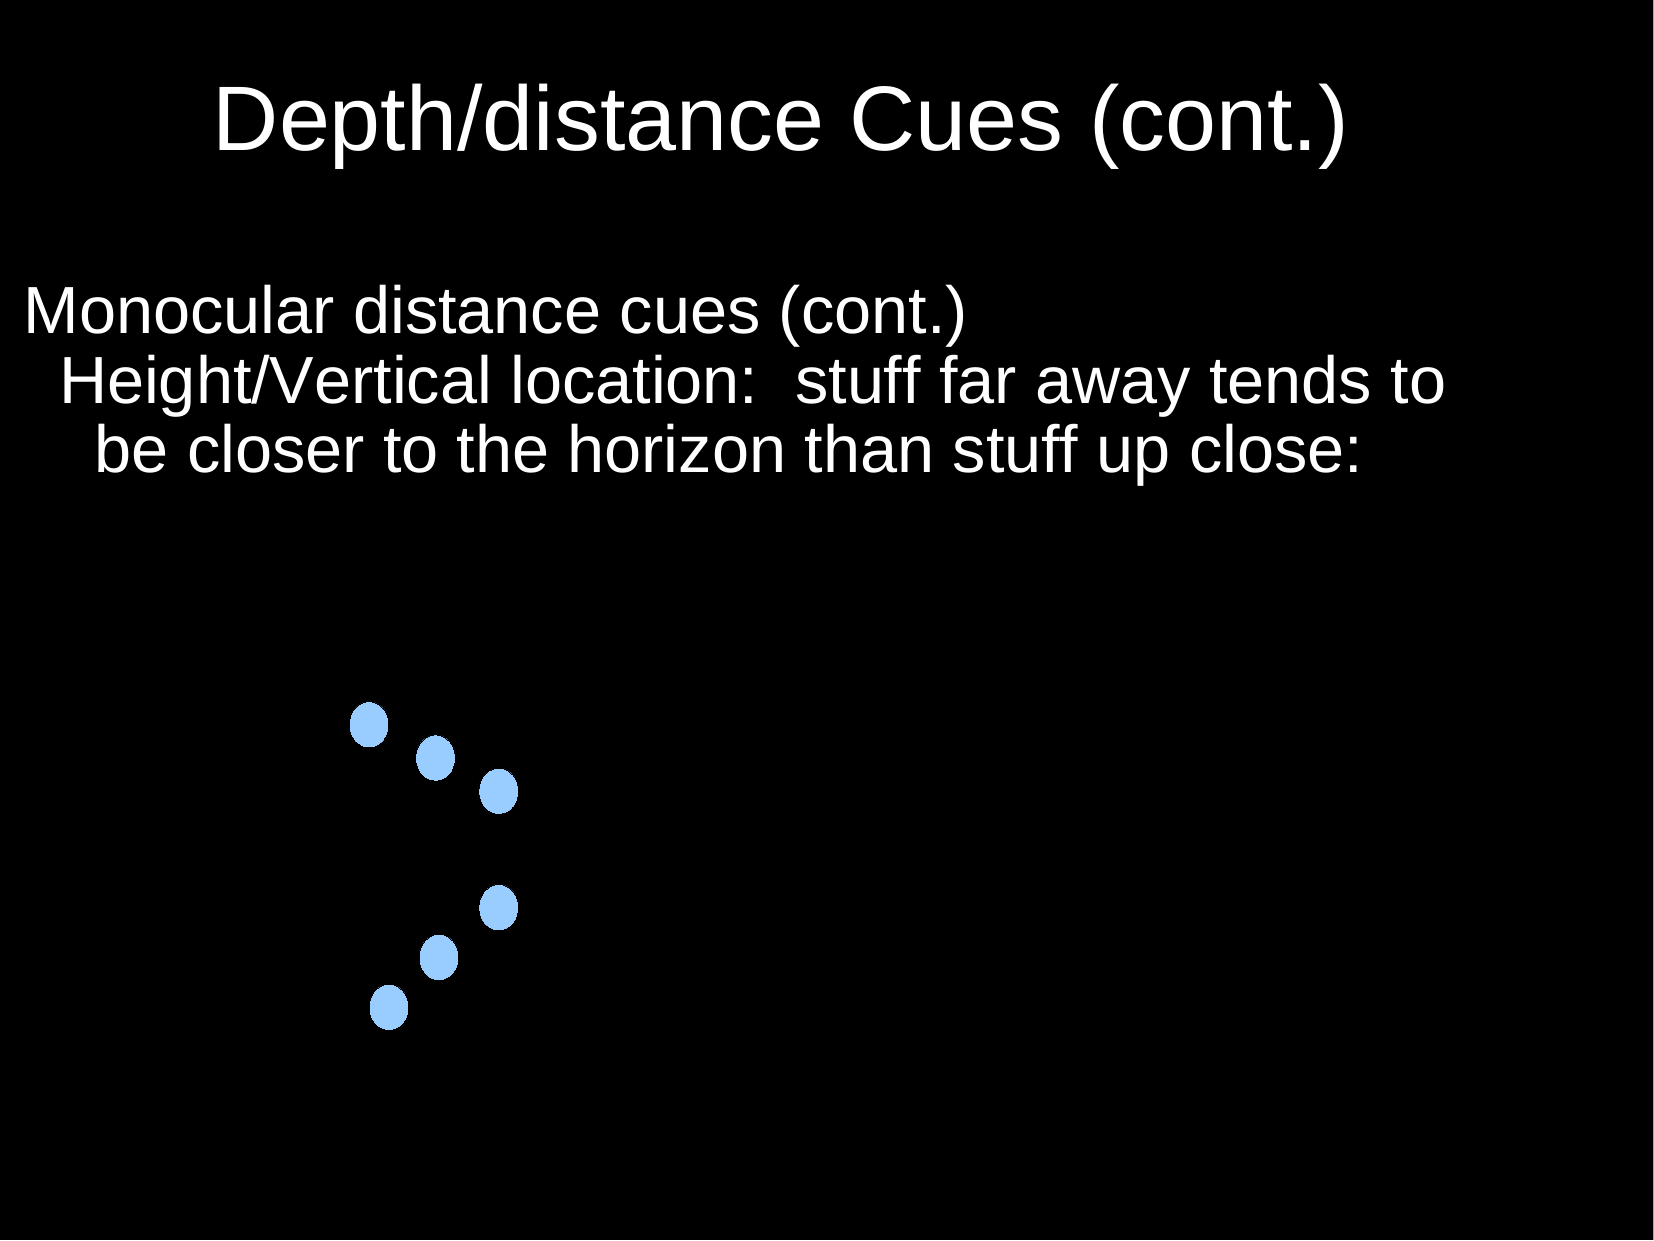

# Depth/distance Cues (cont.)
Monocular distance cues (cont.)
Height/Vertical location: stuff far away tends to be closer to the horizon than stuff up close: